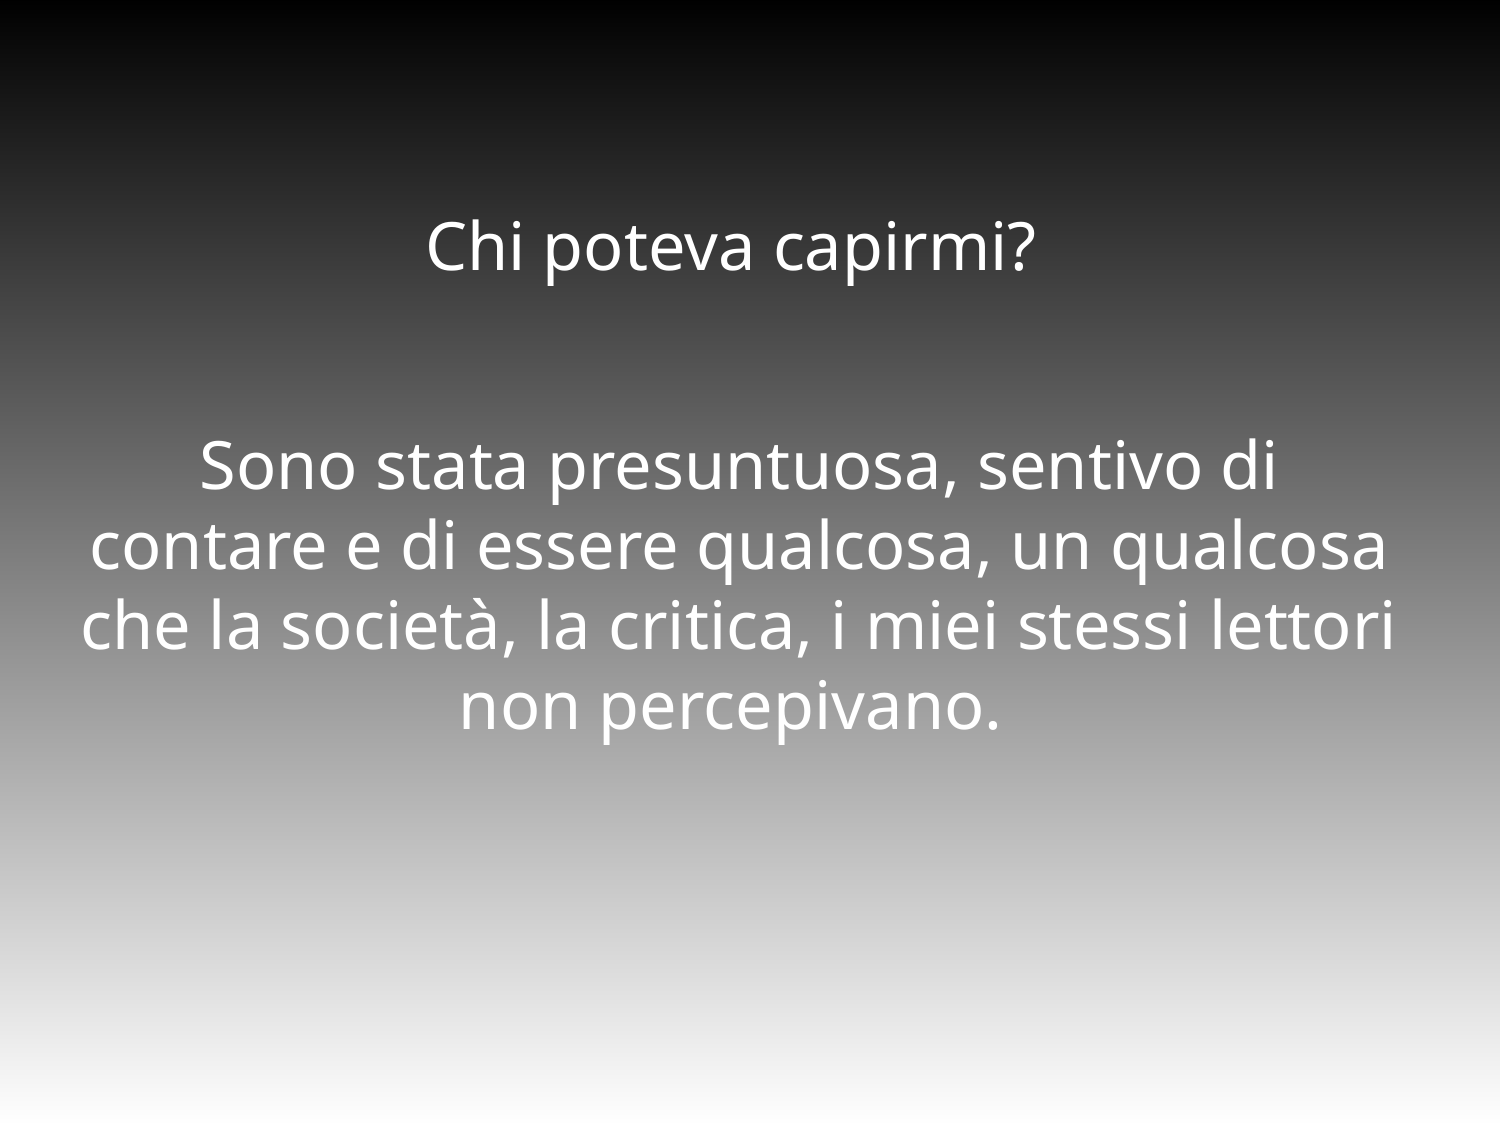

# Chi poteva capirmi?
Sono stata presuntuosa, sentivo di contare e di essere qualcosa, un qualcosa che la società, la critica, i miei stessi lettori non percepivano.